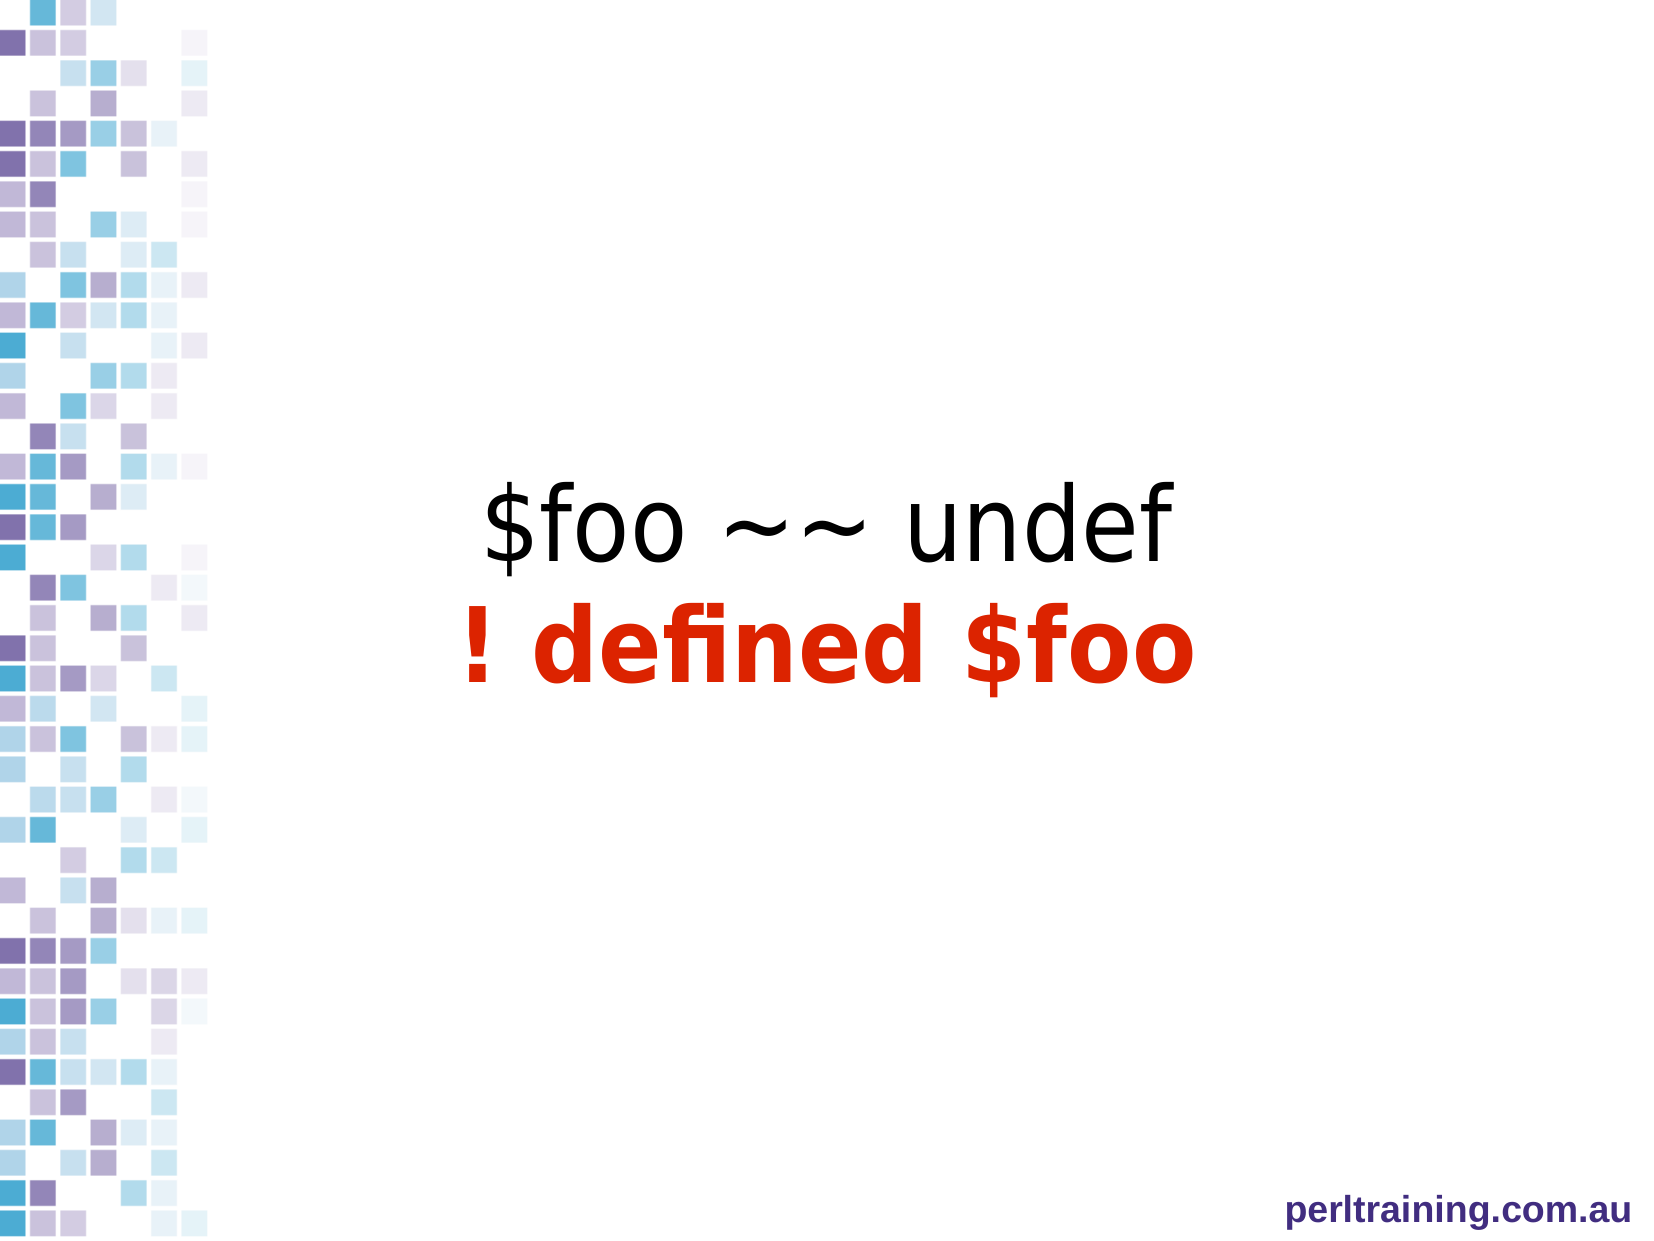

# $foo ~~ undef ! defined $foo